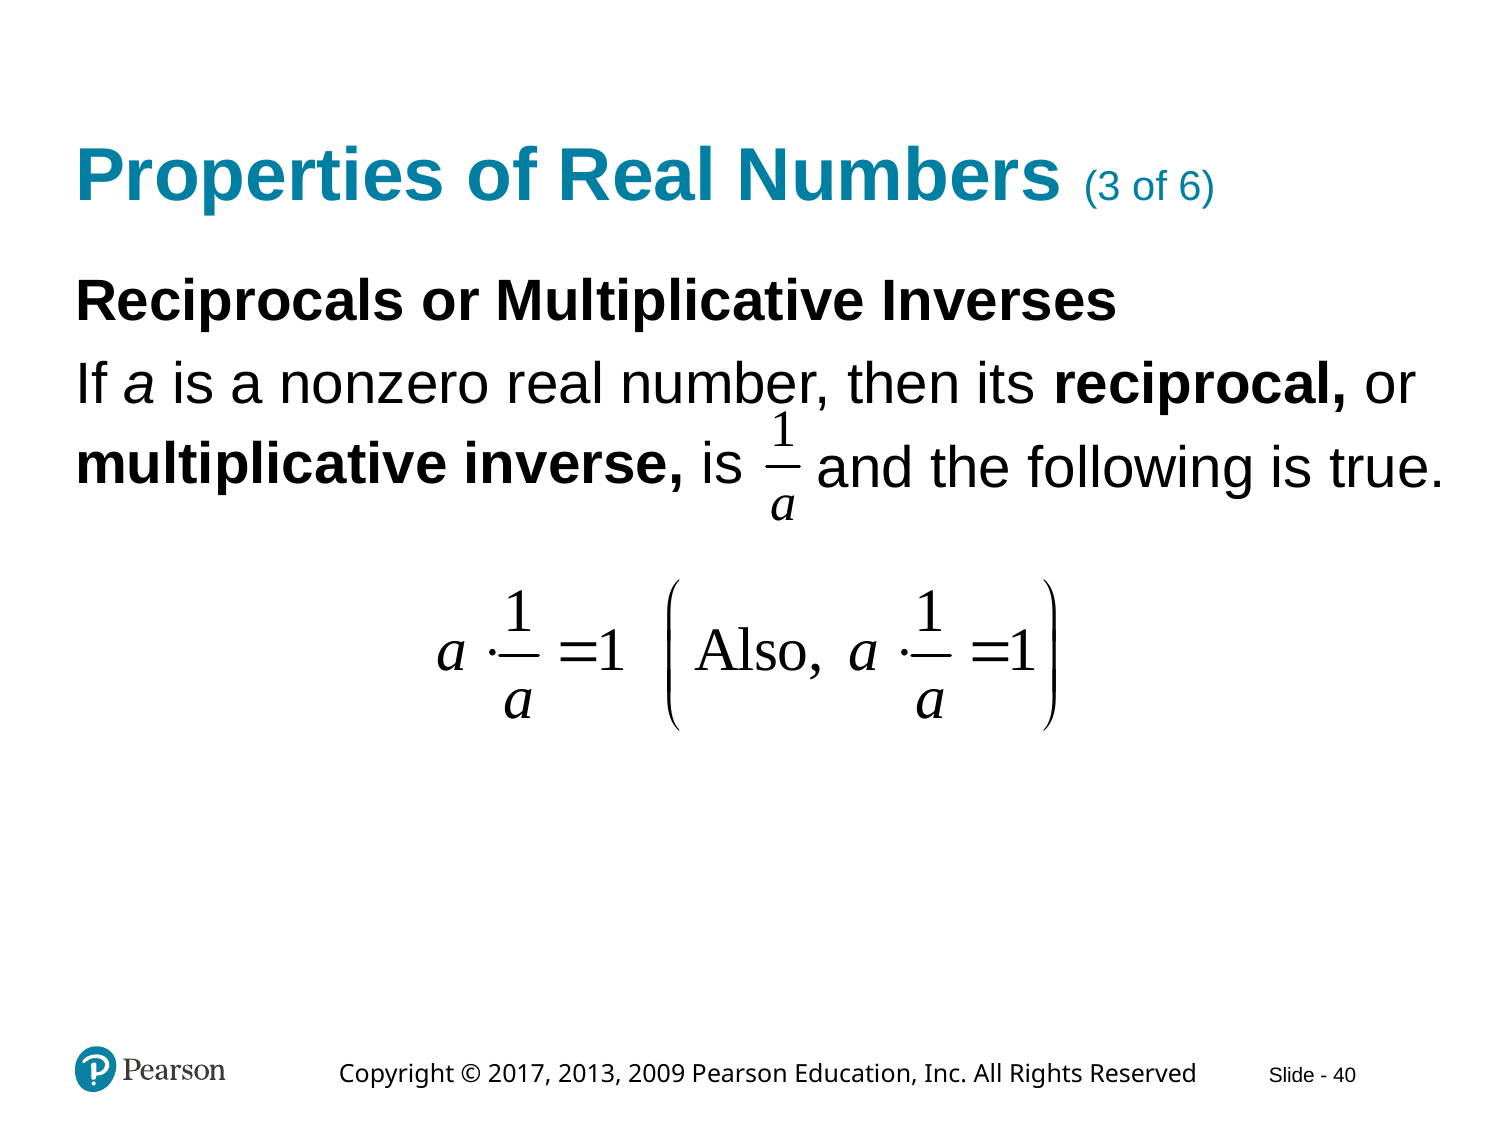

# Properties of Real Numbers (3 of 6)
Reciprocals or Multiplicative Inverses
If a is a nonzero real number, then its reciprocal, or
multiplicative inverse, is
and the following is true.